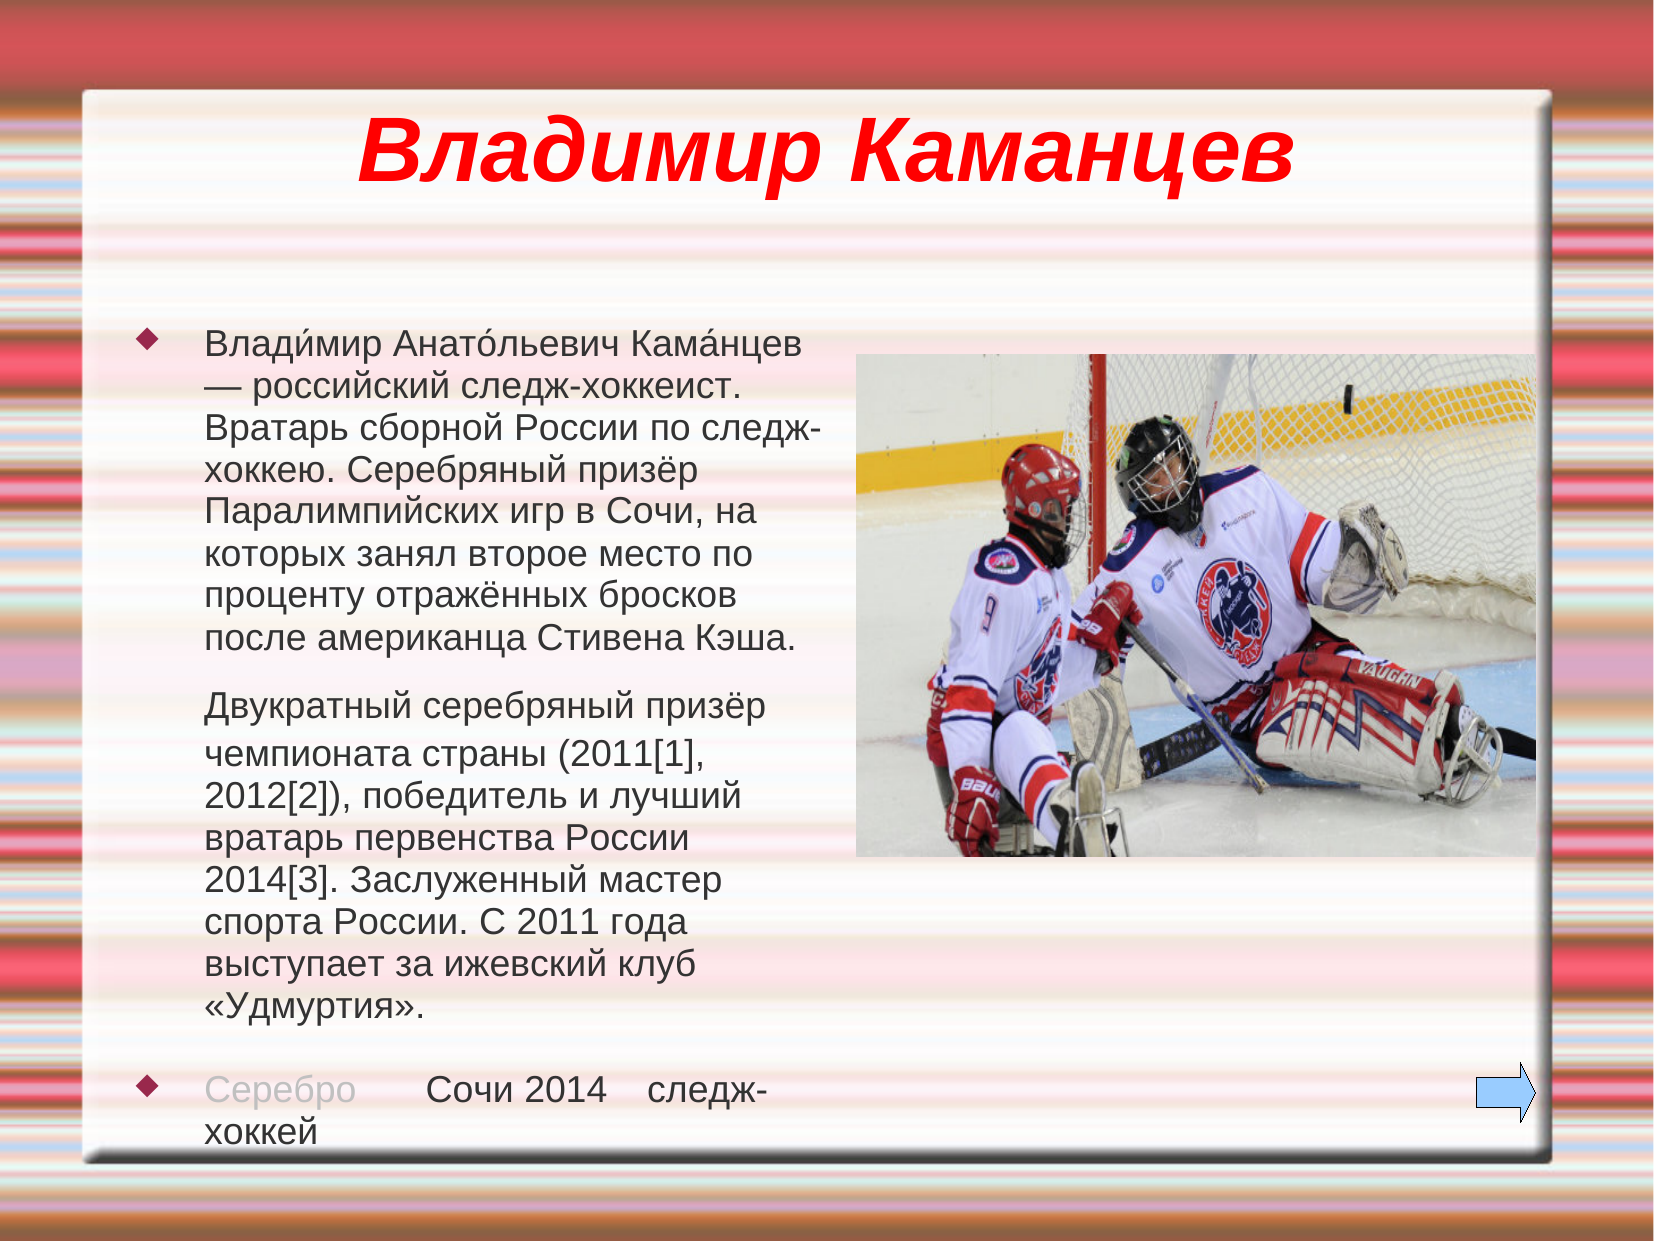

# Владимир Каманцев
Влади́мир Анато́льевич Кама́нцев — российский следж-хоккеист. Вратарь сборной России по следж-хоккею. Серебряный призёр Паралимпийских игр в Сочи, на которых занял второе место по проценту отражённых бросков после американца Стивена Кэша. Двукратный серебряный призёр чемпионата страны (2011[1], 2012[2]), победитель и лучший вратарь первенства России 2014[3]. Заслуженный мастер спорта России. С 2011 года выступает за ижевский клуб «Удмуртия».
Серебро 	Сочи 2014 	следж-хоккей